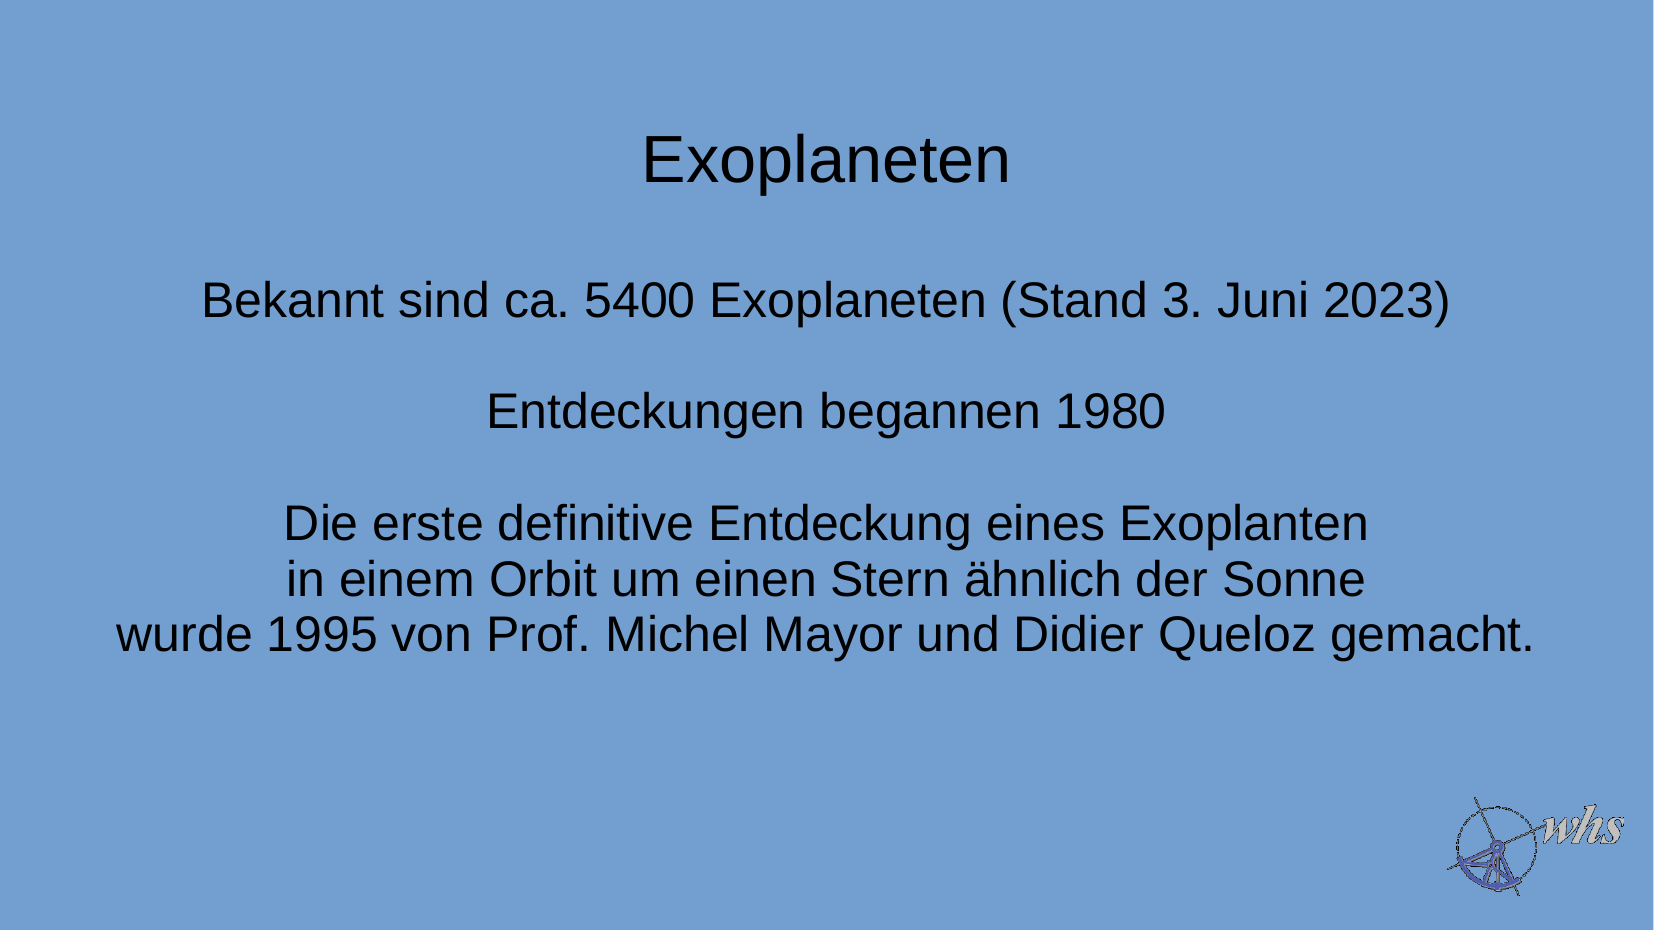

Exoplaneten
Bekannt sind ca. 5400 Exoplaneten (Stand 3. Juni 2023)
Entdeckungen begannen 1980
Die erste definitive Entdeckung eines Exoplanten
in einem Orbit um einen Stern ähnlich der Sonne
wurde 1995 von Prof. Michel Mayor und Didier Queloz gemacht.